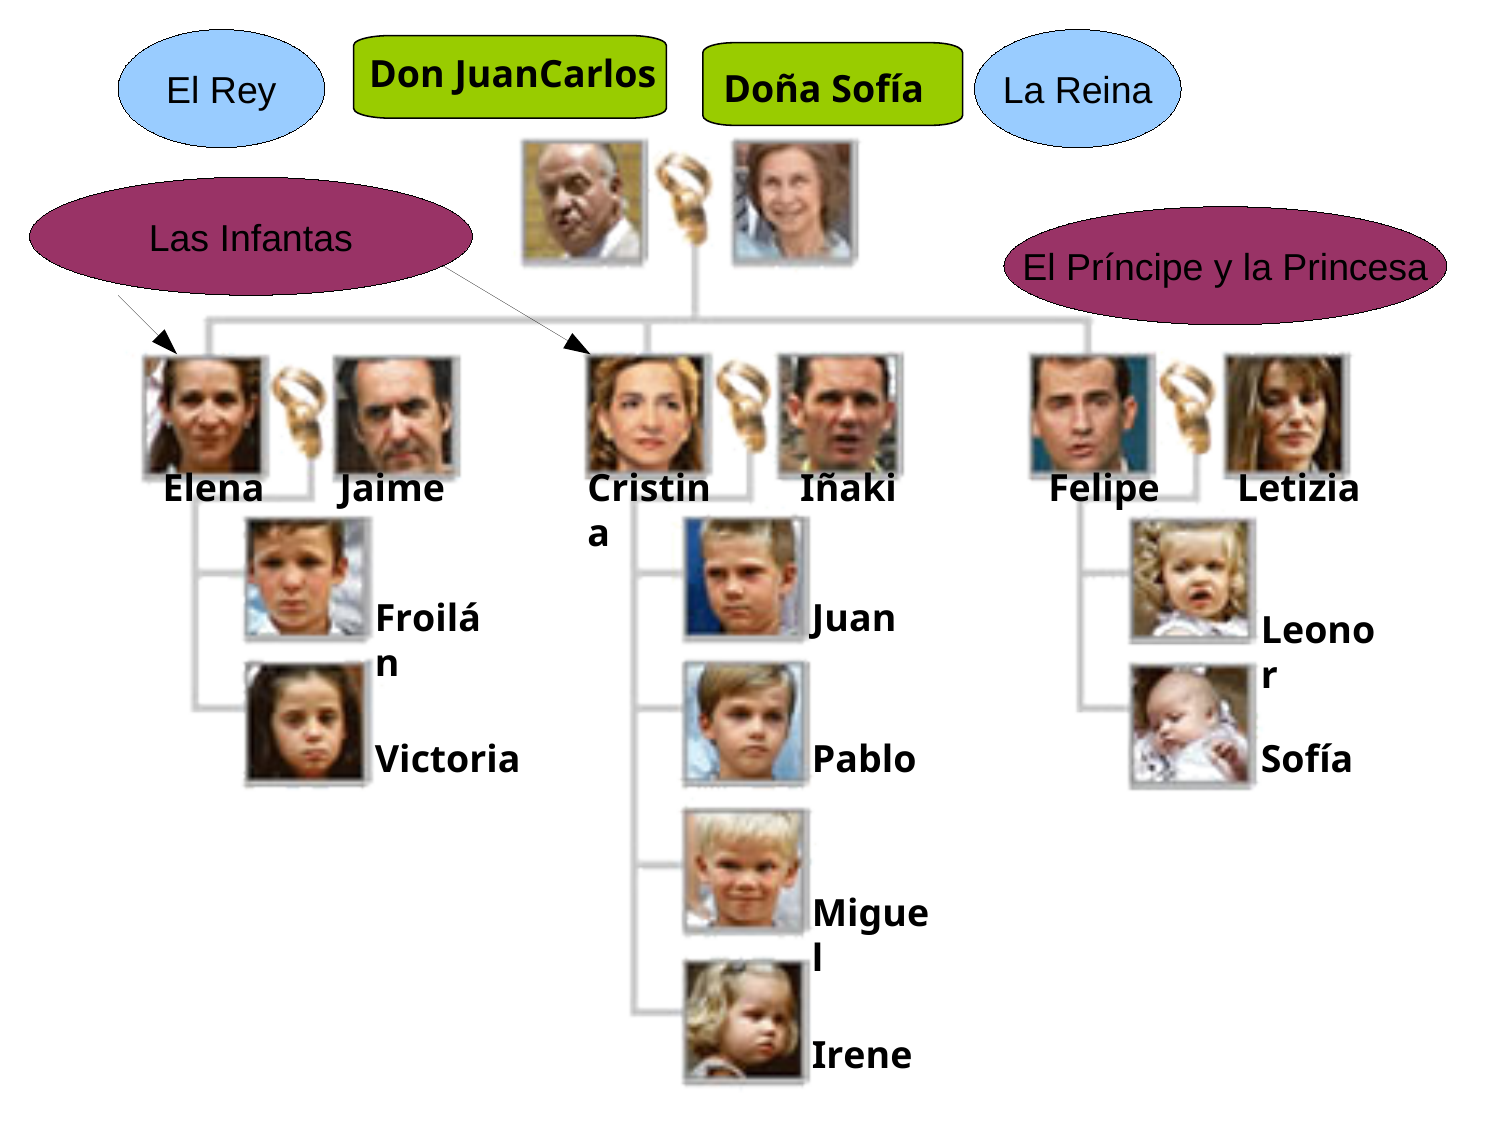

El Rey
La Reina
Don JuanCarlos
Doña Sofía
Las Infantas
El Príncipe y la Princesa
Elena
Jaime
Cristina
Iñaki
Felipe
Letizia
Froilán
Juan
Leonor
Victoria
Pablo
Sofía
Miguel
Irene